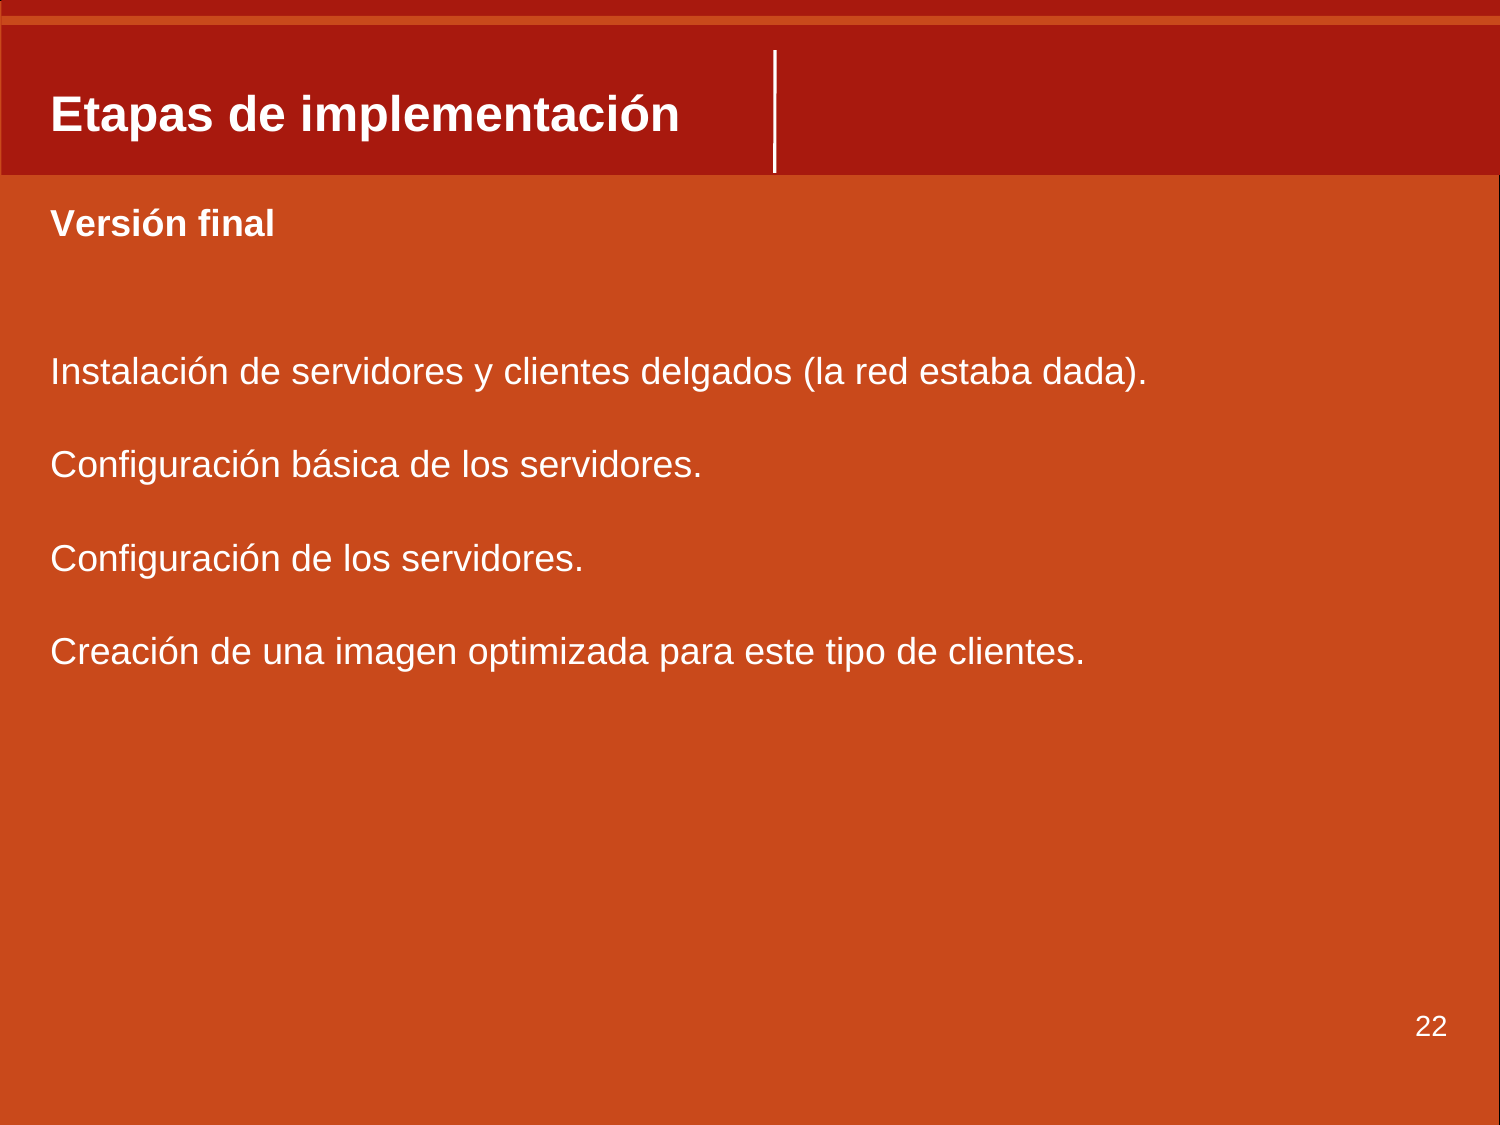

# Etapas de implementación
Versión final
Instalación de servidores y clientes delgados (la red estaba dada).
Configuración básica de los servidores.
Configuración de los servidores.
Creación de una imagen optimizada para este tipo de clientes.